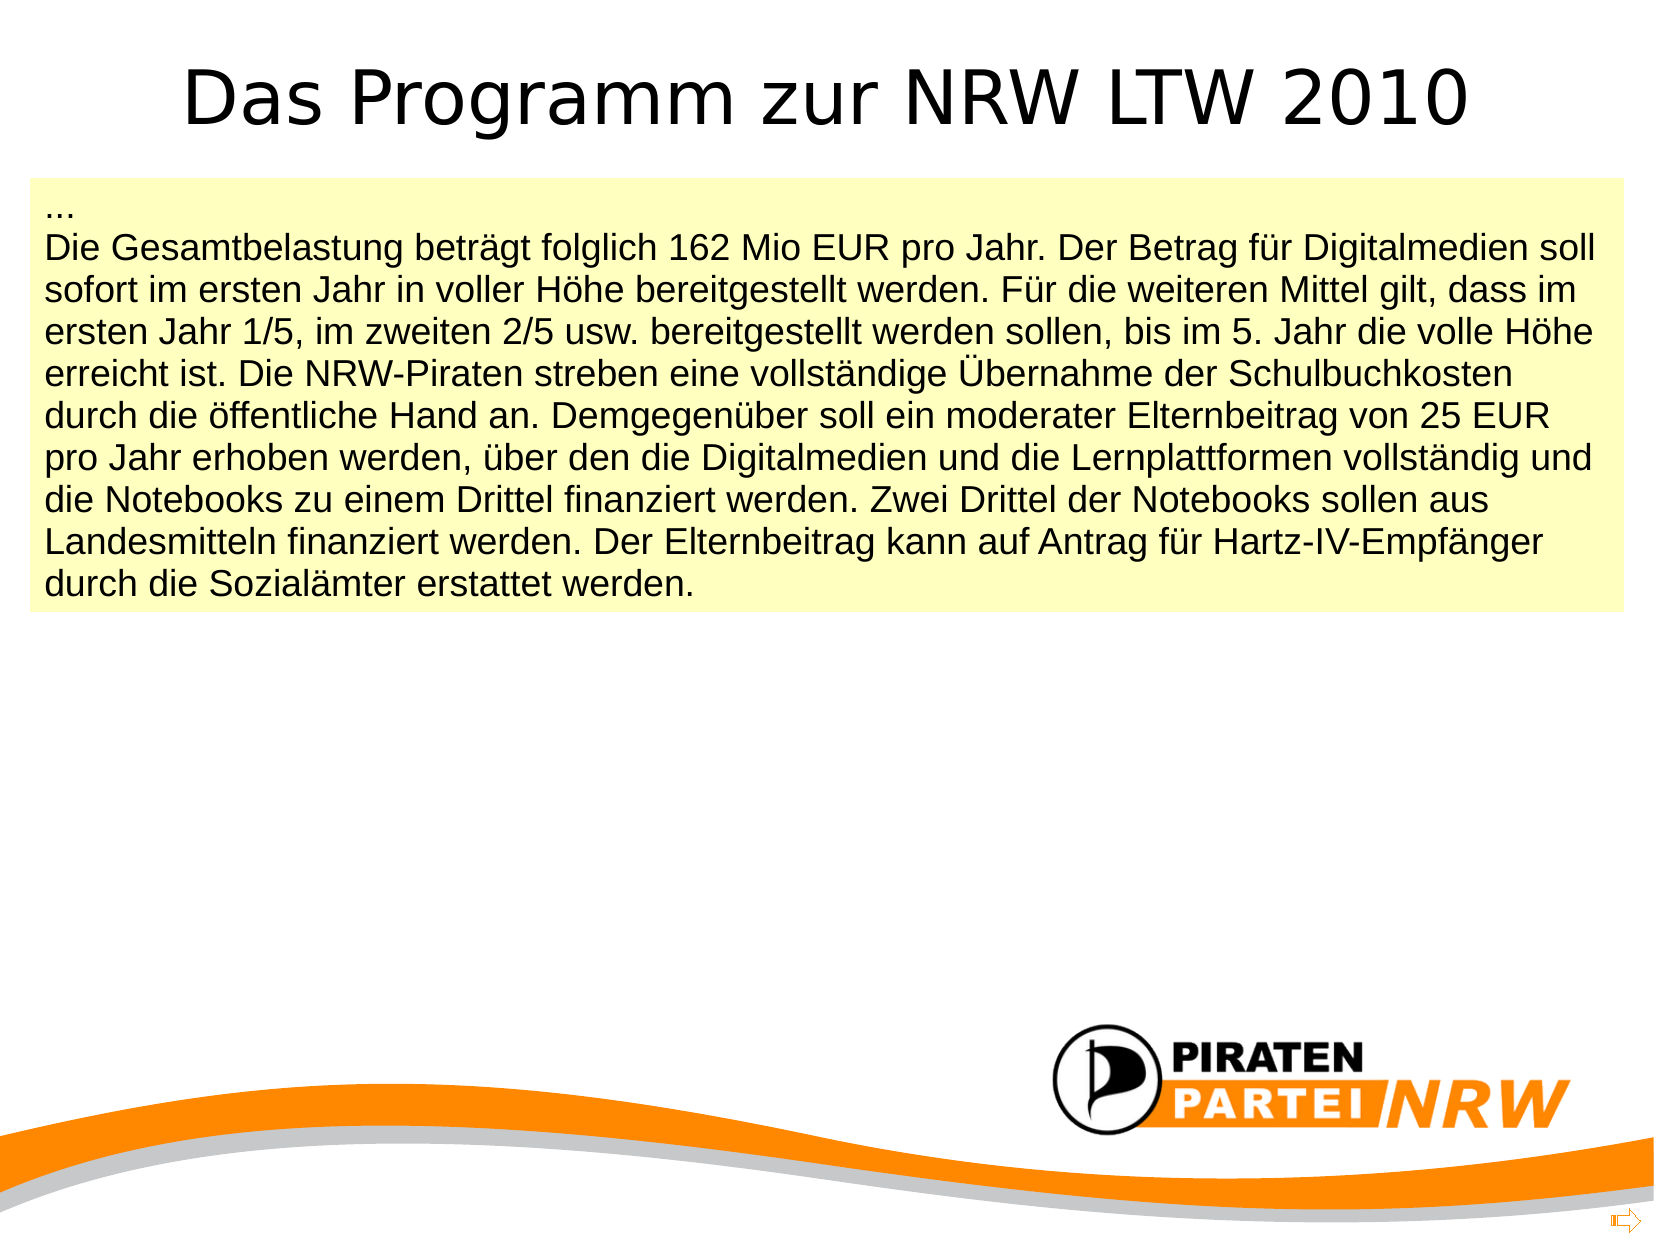

# Das Programm zur NRW LTW 2010
| ... Die Gesamtbelastung beträgt folglich 162 Mio EUR pro Jahr. Der Betrag für Digitalmedien soll sofort im ersten Jahr in voller Höhe bereitgestellt werden. Für die weiteren Mittel gilt, dass im ersten Jahr 1/5, im zweiten 2/5 usw. bereitgestellt werden sollen, bis im 5. Jahr die volle Höhe erreicht ist. Die NRW-Piraten streben eine vollständige Übernahme der Schulbuchkosten durch die öffentliche Hand an. Demgegenüber soll ein moderater Elternbeitrag von 25 EUR pro Jahr erhoben werden, über den die Digitalmedien und die Lernplattformen vollständig und die Notebooks zu einem Drittel finanziert werden. Zwei Drittel der Notebooks sollen aus Landesmitteln finanziert werden. Der Elternbeitrag kann auf Antrag für Hartz-IV-Empfänger durch die Sozialämter erstattet werden. |
| --- |